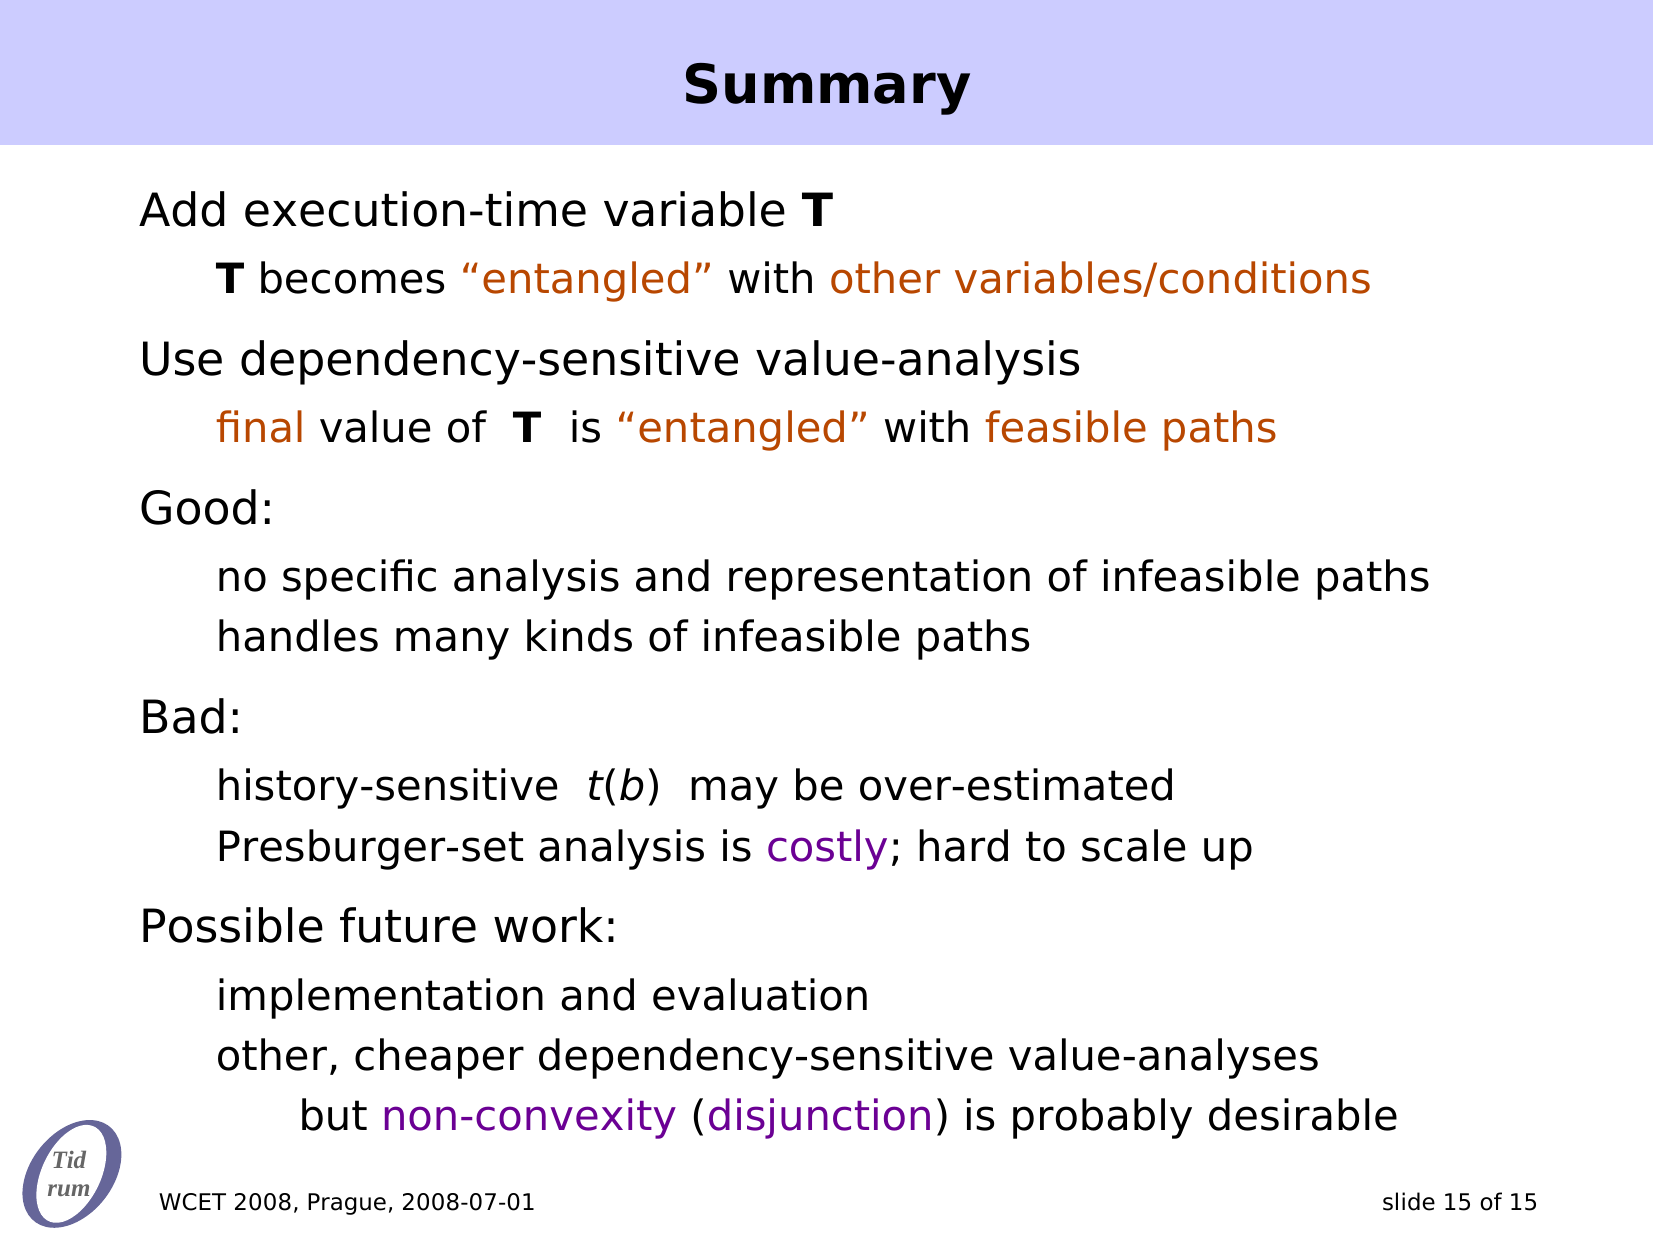

# Summary
Add execution-time variable T
T becomes “entangled” with other variables/conditions
Use dependency-sensitive value-analysis
final value of T is “entangled” with feasible paths
Good:
no specific analysis and representation of infeasible paths
handles many kinds of infeasible paths
Bad:
history-sensitive t(b) may be over-estimated
Presburger-set analysis is costly; hard to scale up
Possible future work:
implementation and evaluation
other, cheaper dependency-sensitive value-analyses
but non-convexity (disjunction) is probably desirable